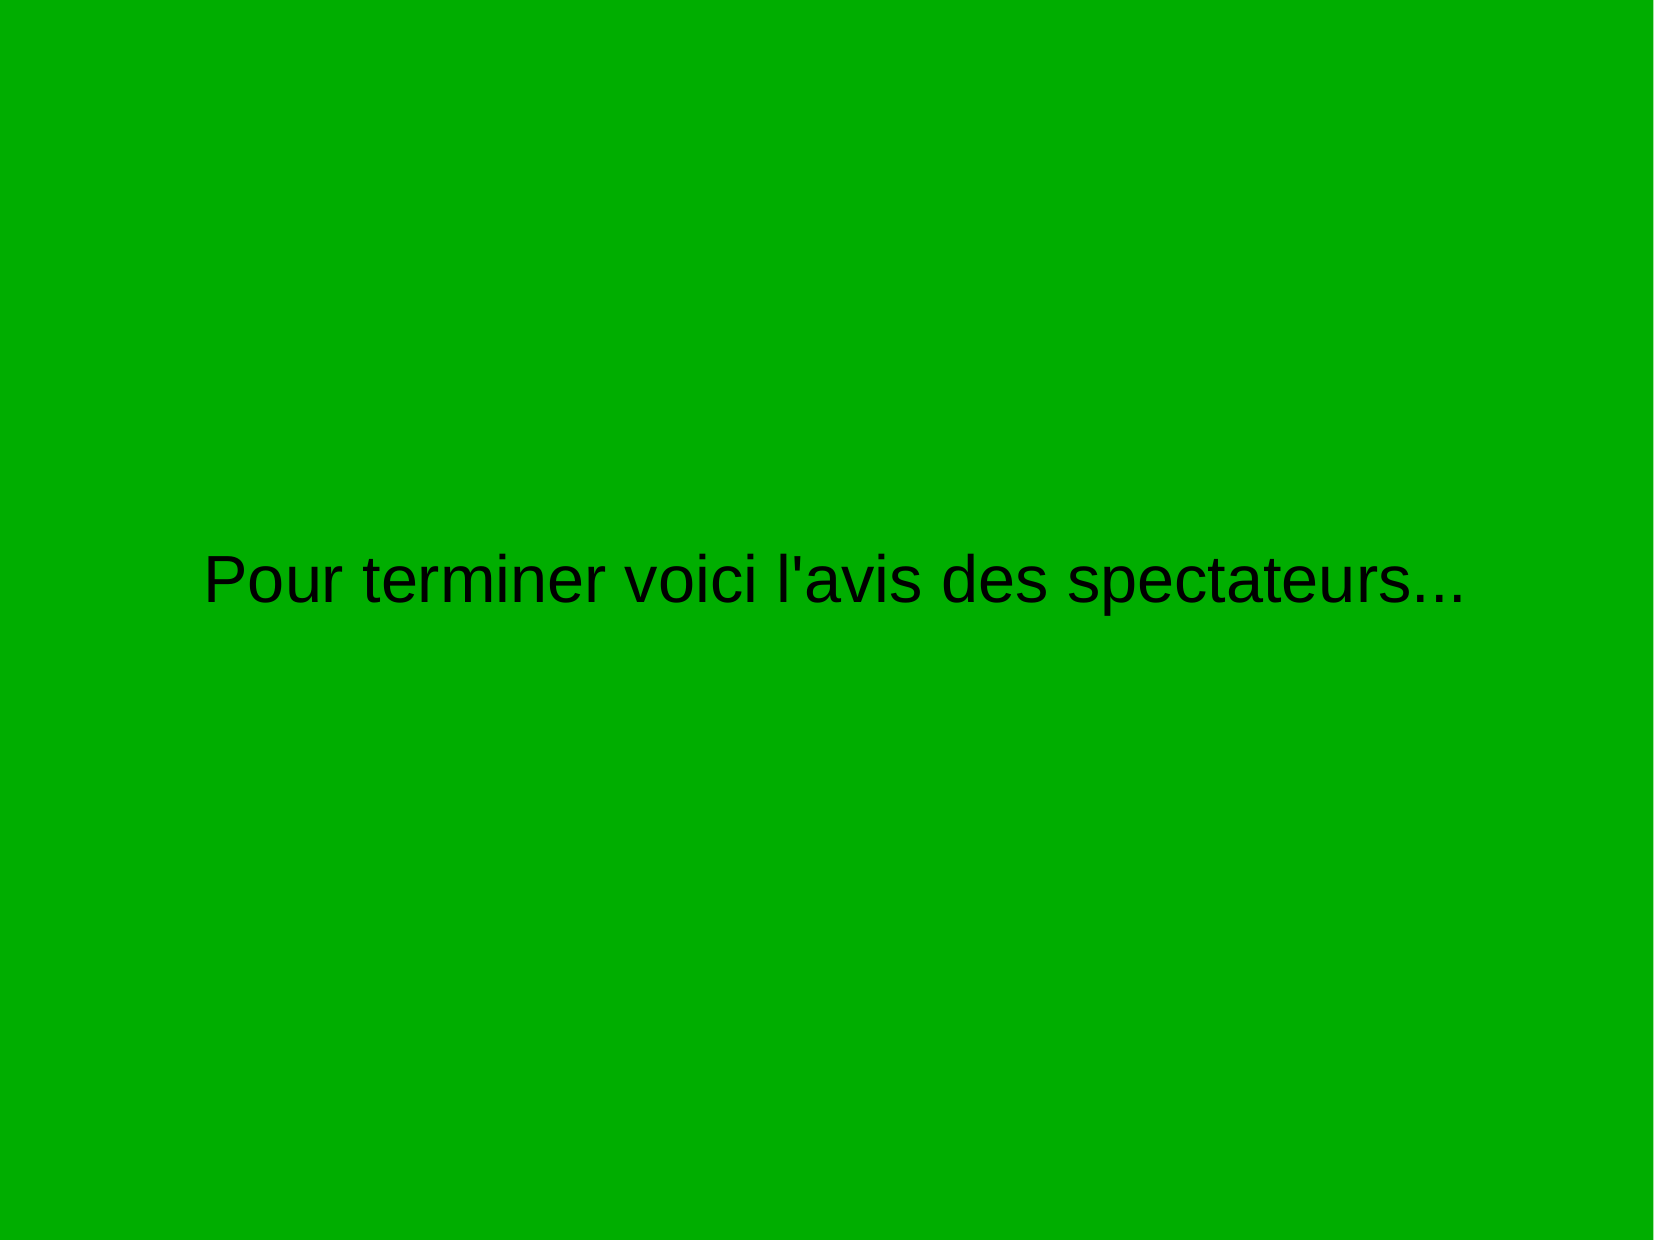

# Pour terminer voici l'avis des spectateurs...